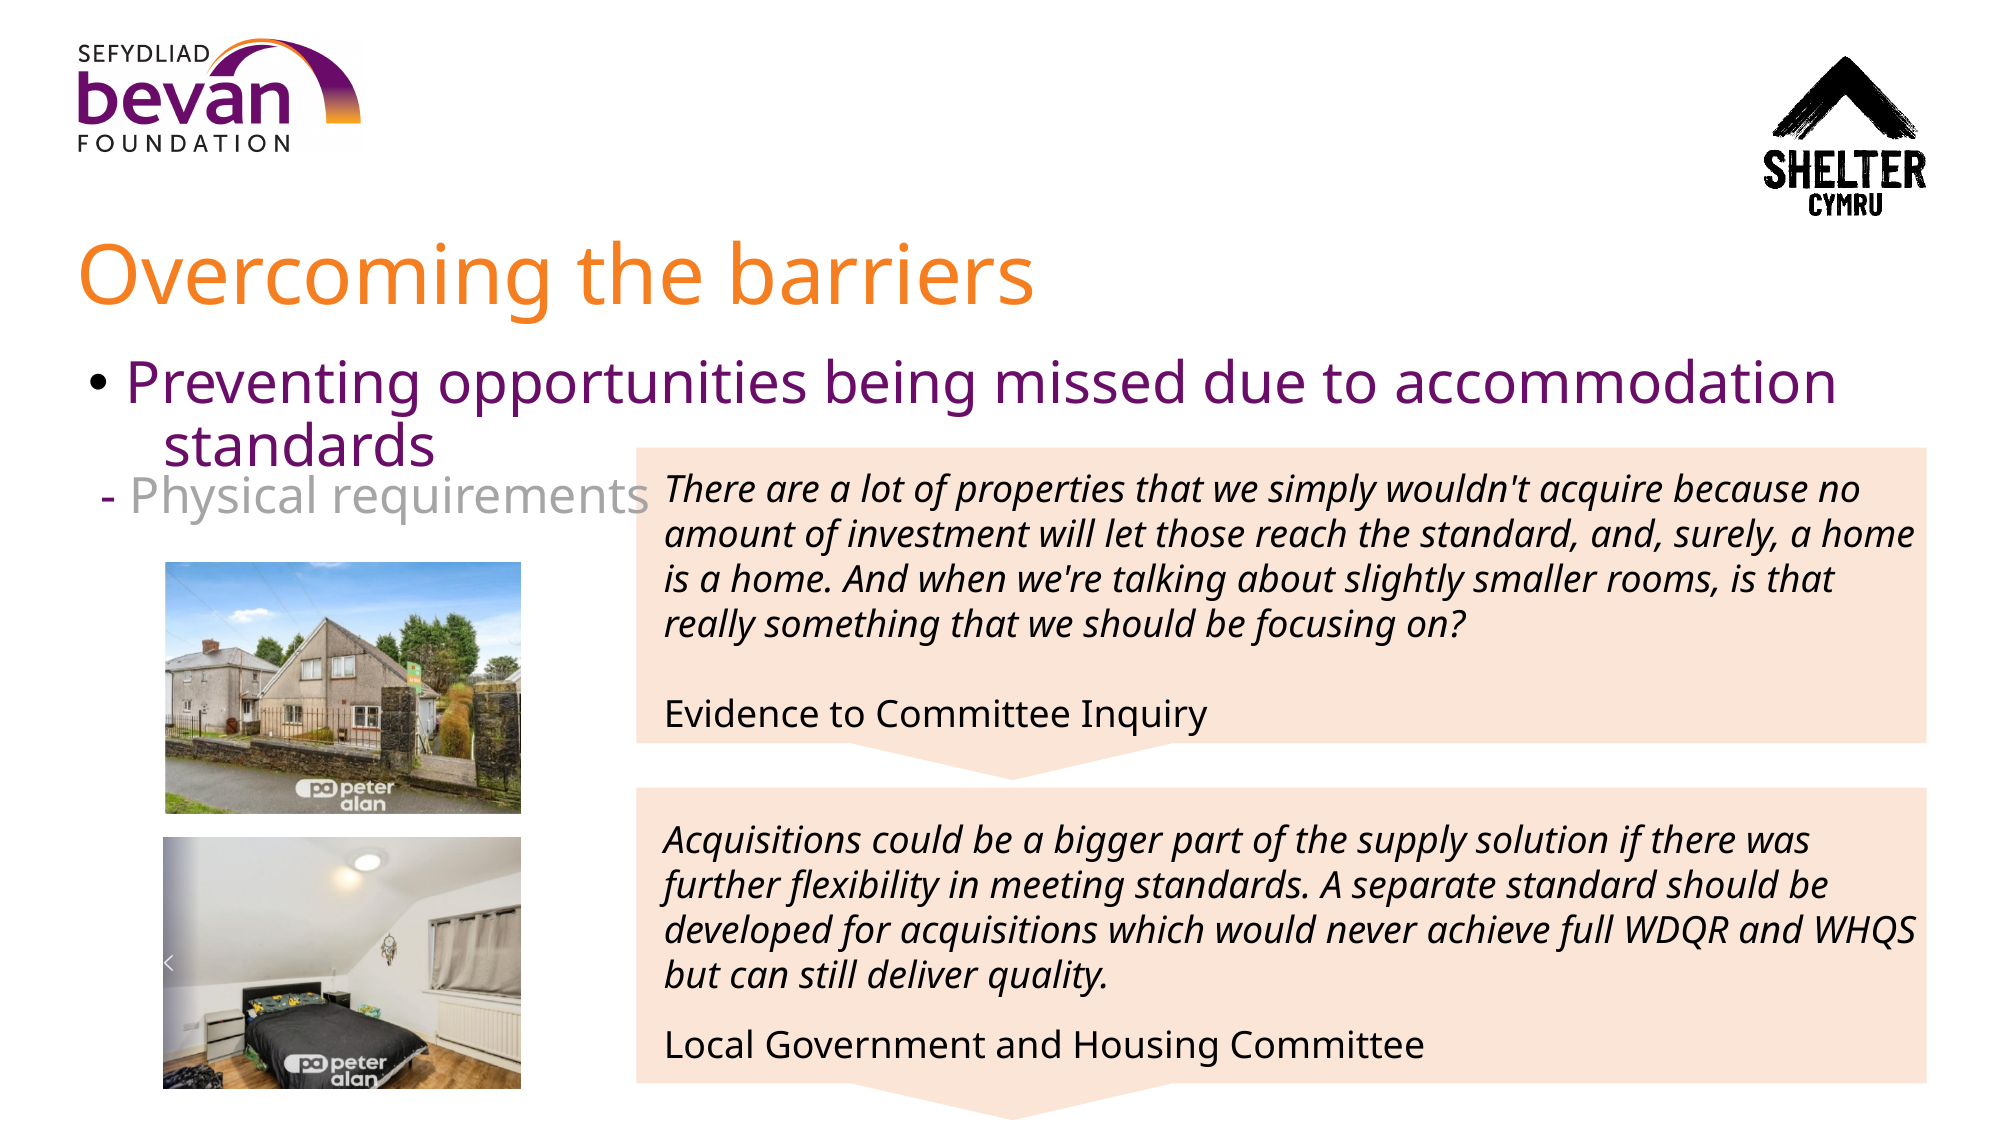

# Overcoming the barriers
Preventing opportunities being missed due to accommodation standards
There are a lot of properties that we simply wouldn't acquire because no amount of investment will let those reach the standard, and, surely, a home is a home. And when we're talking about slightly smaller rooms, is that really something that we should be focusing on?
Evidence to Committee Inquiry
Acquisitions could be a bigger part of the supply solution if there was further flexibility in meeting standards. A separate standard should be developed for acquisitions which would never achieve full WDQR and WHQS but can still deliver quality.
Local Government and Housing Committee
- Physical requirements